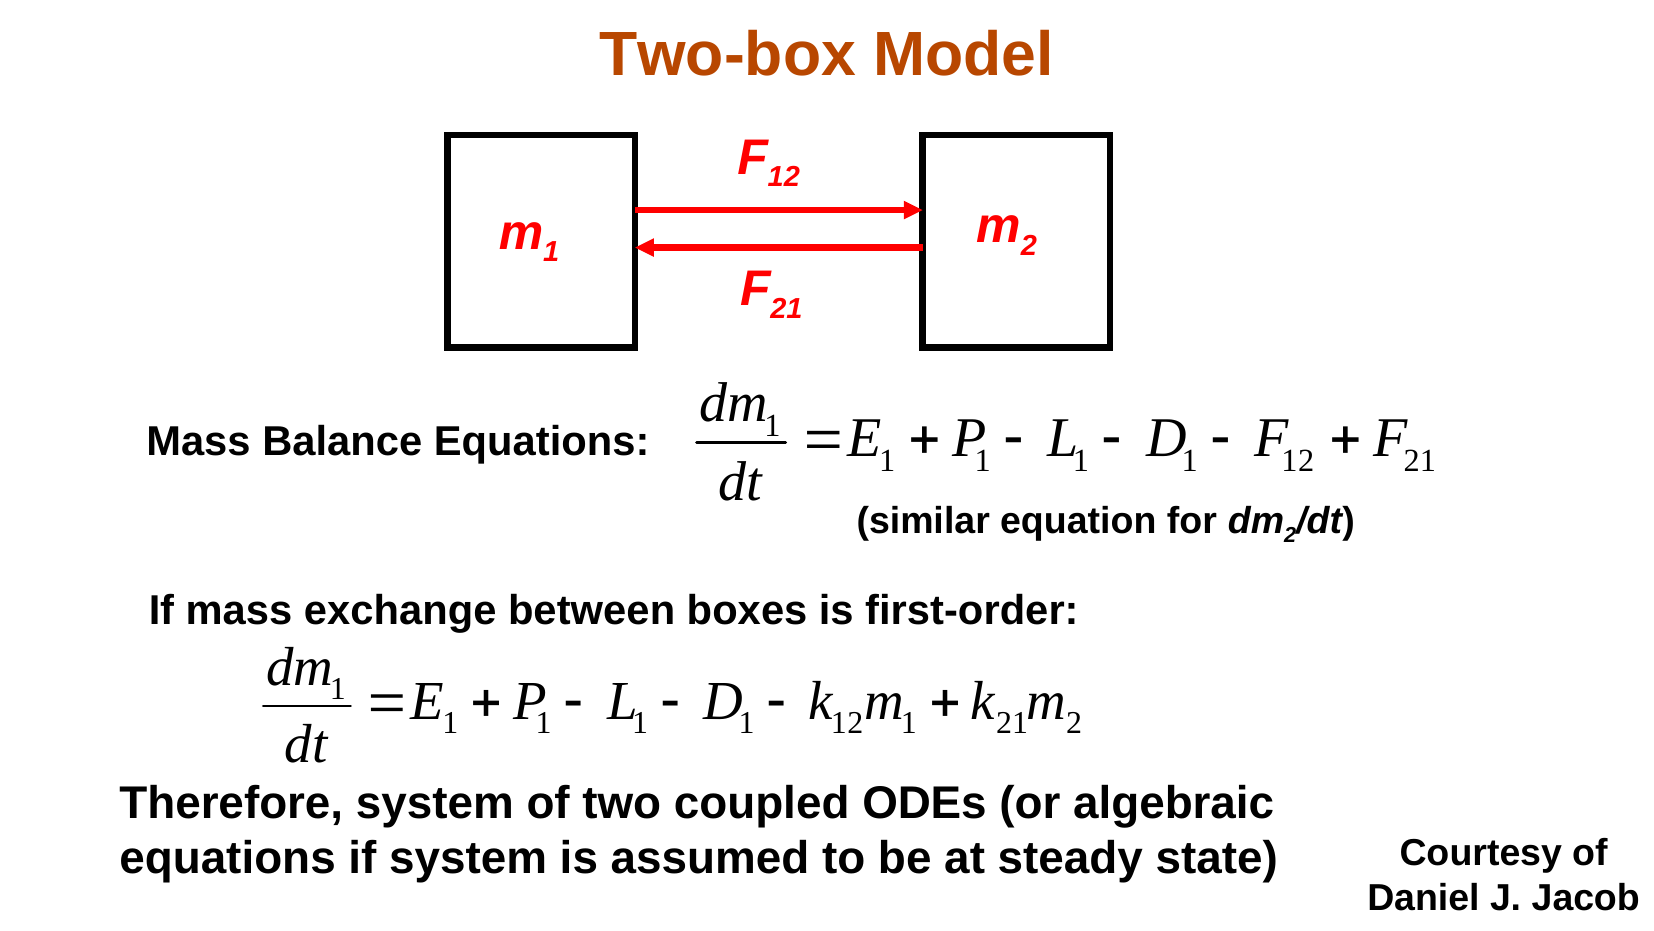

Two-box Model
F12
m2
m1
F21
Mass Balance Equations:
(similar equation for dm2/dt)
If mass exchange between boxes is first-order:
Therefore, system of two coupled ODEs (or algebraic equations if system is assumed to be at steady state)
Courtesy of
Daniel J. Jacob